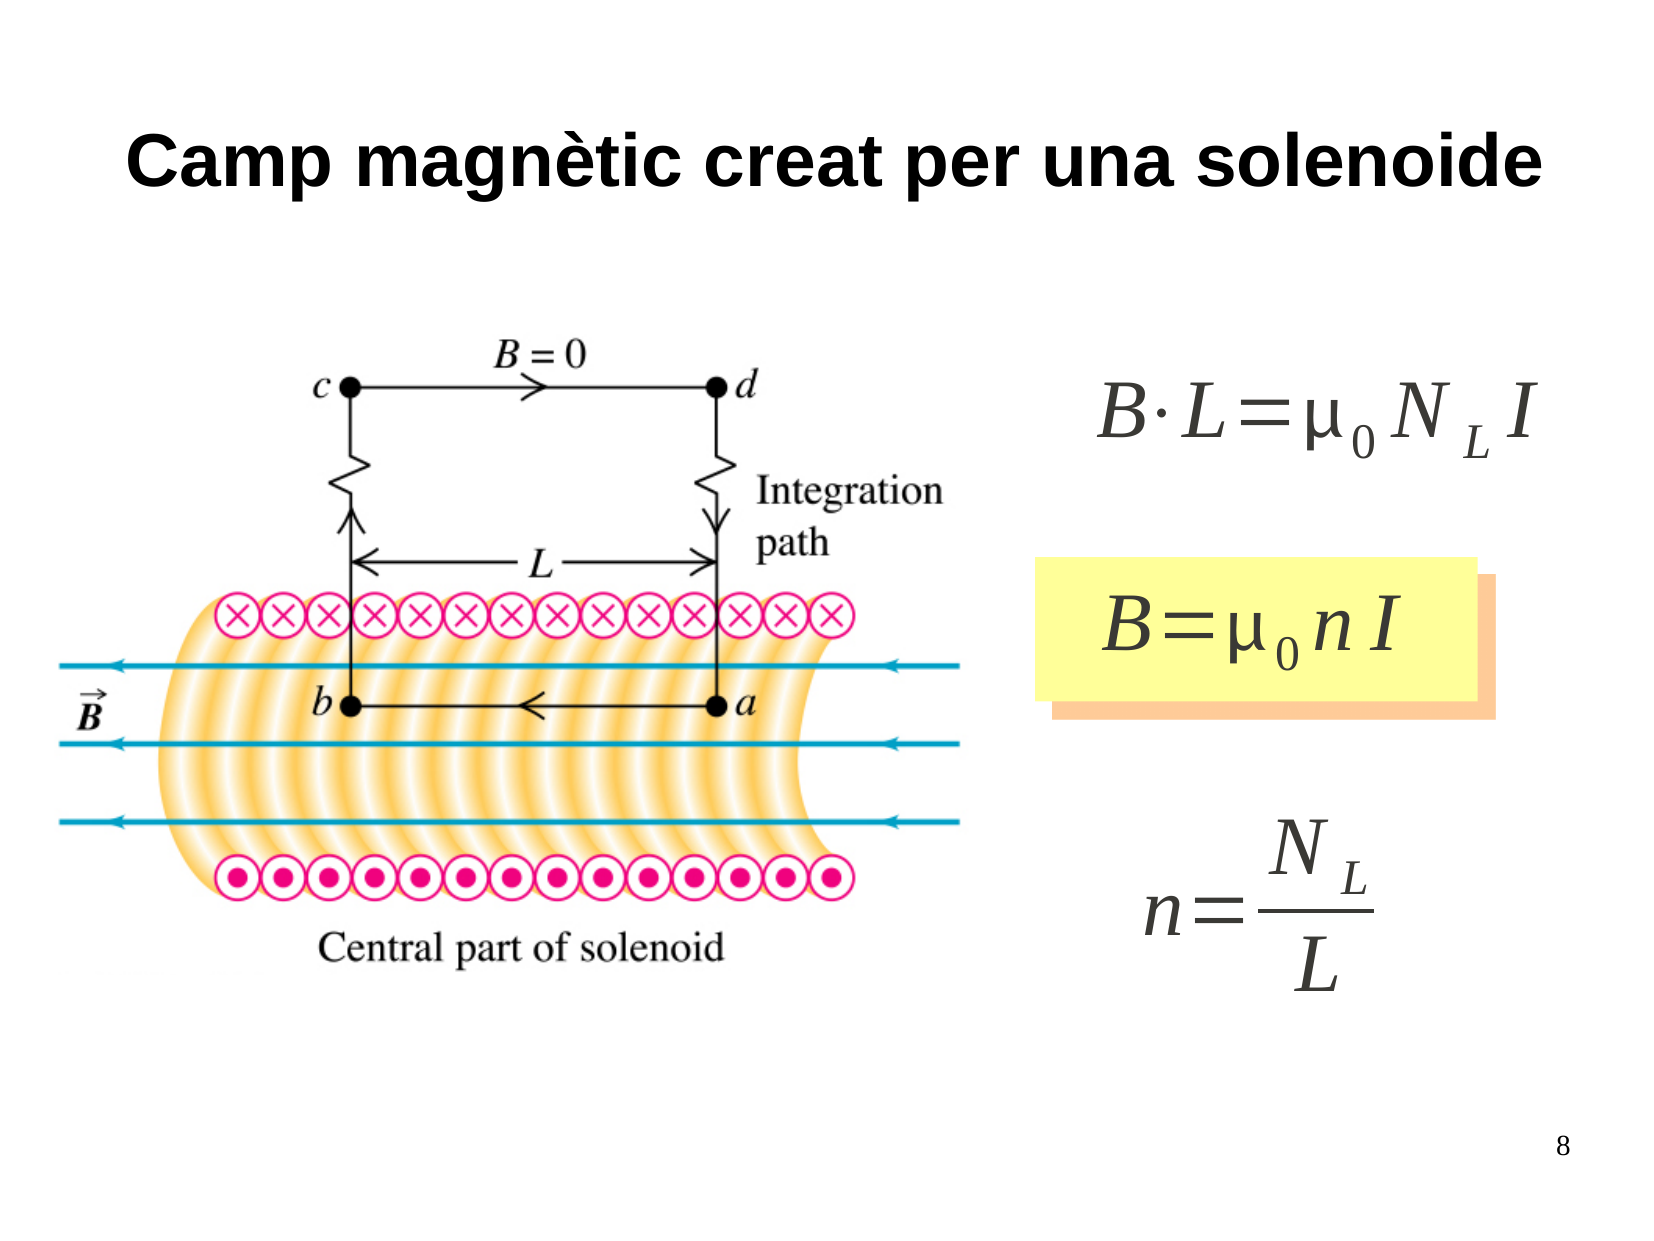

Camp magnètic creat per una solenoide
8